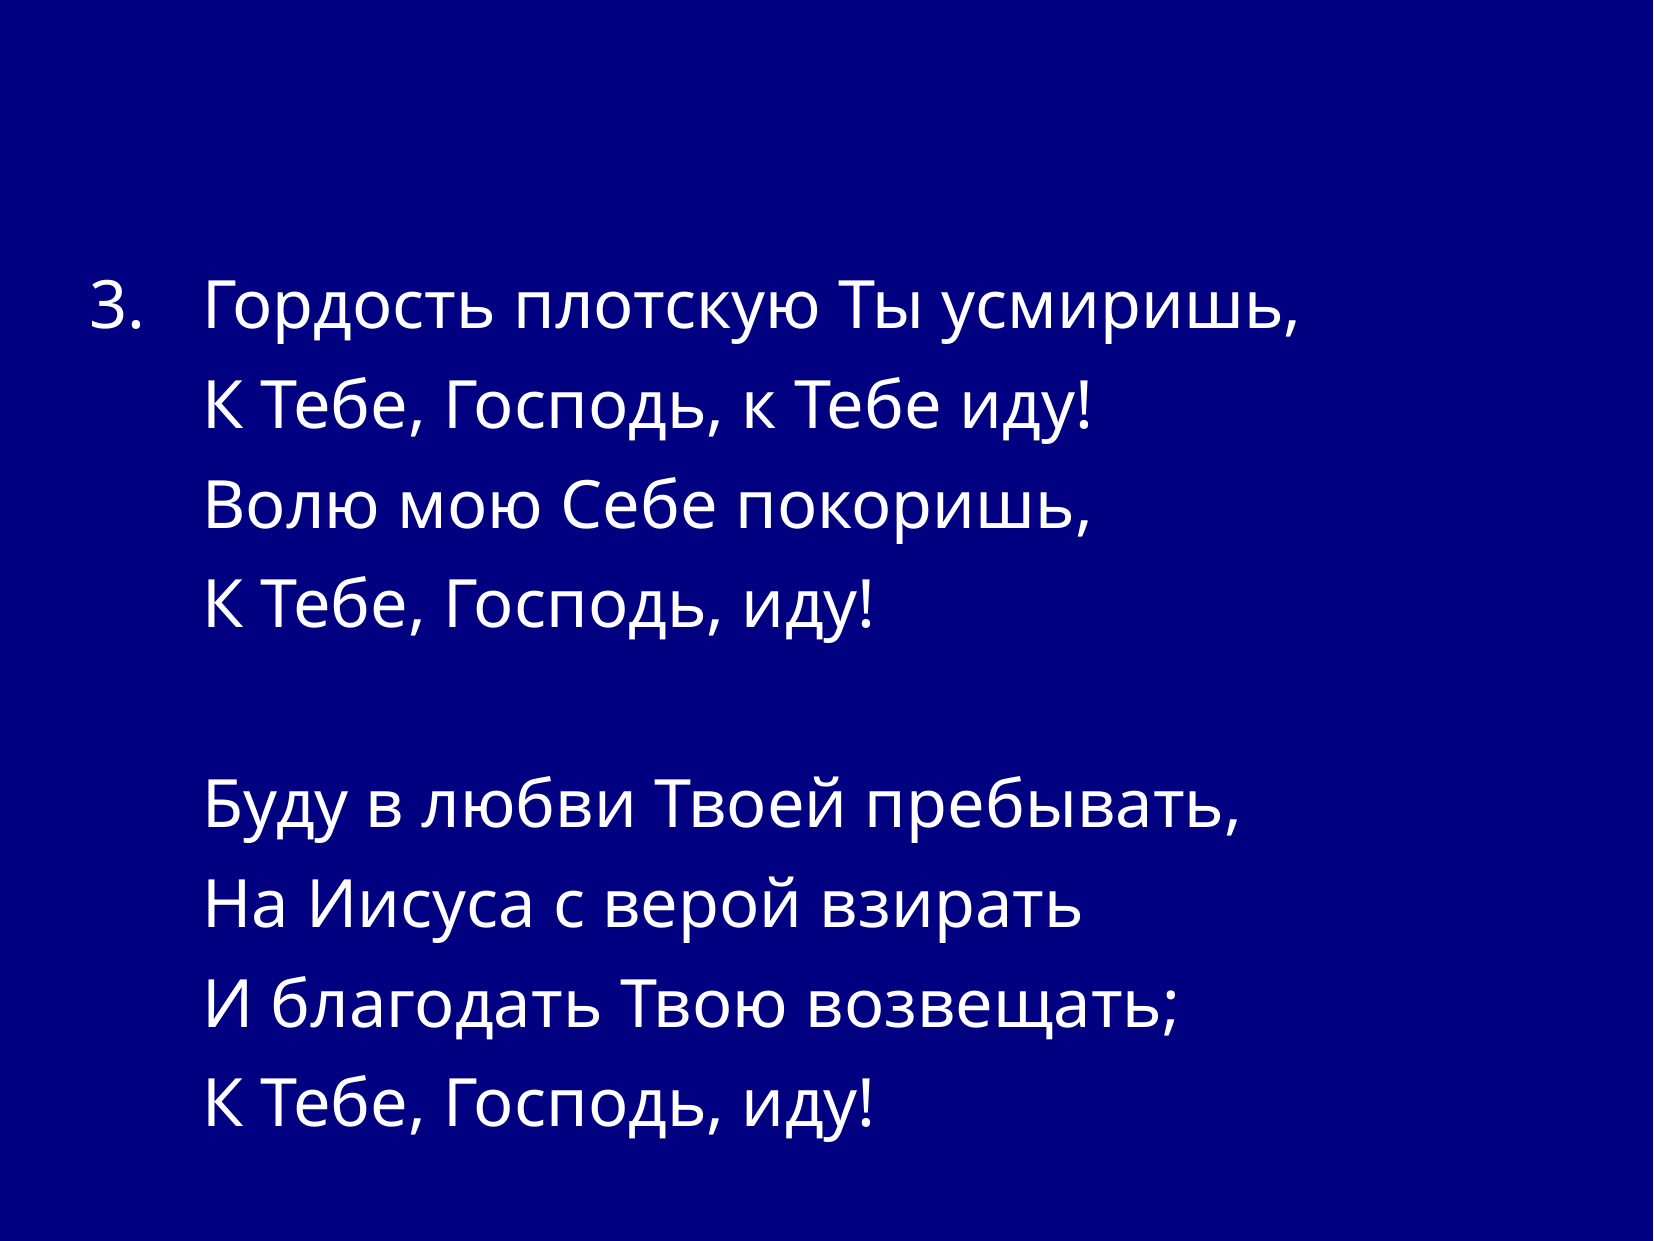

3.	Гордость плотскую Ты усмиришь,
	К Тебе, Господь, к Тебе иду!
	Волю мою Себе покоришь,
	К Тебе, Господь, иду!
	Буду в любви Твоей пребывать,
	На Иисуса с верой взирать
	И благодать Твою возвещать;
	К Тебе, Господь, иду!